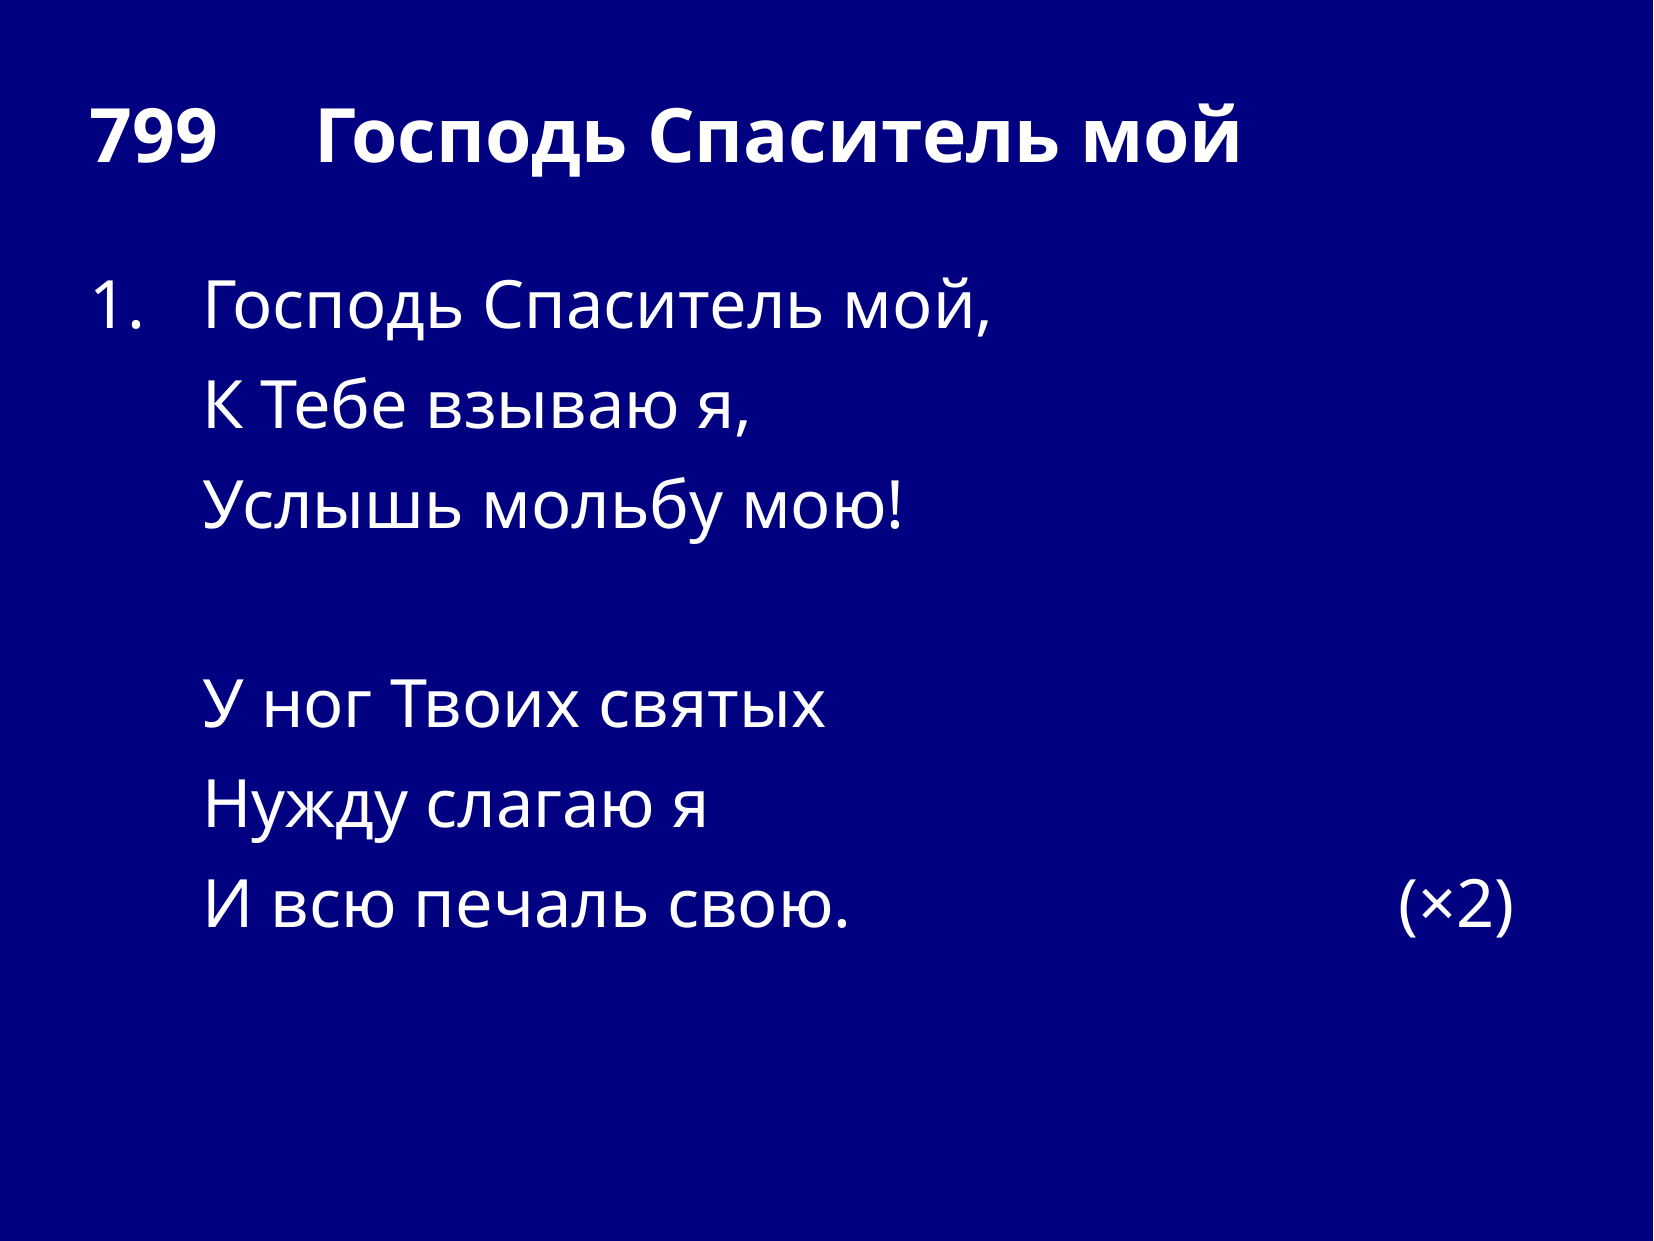

799	Господь Спаситель мой
1.	Господь Спаситель мой,
	К Тебе взываю я,
	Услышь мольбу мою!
	У ног Твоих святых
	Нужду слагаю я
	И всю печаль свою.	(×2)